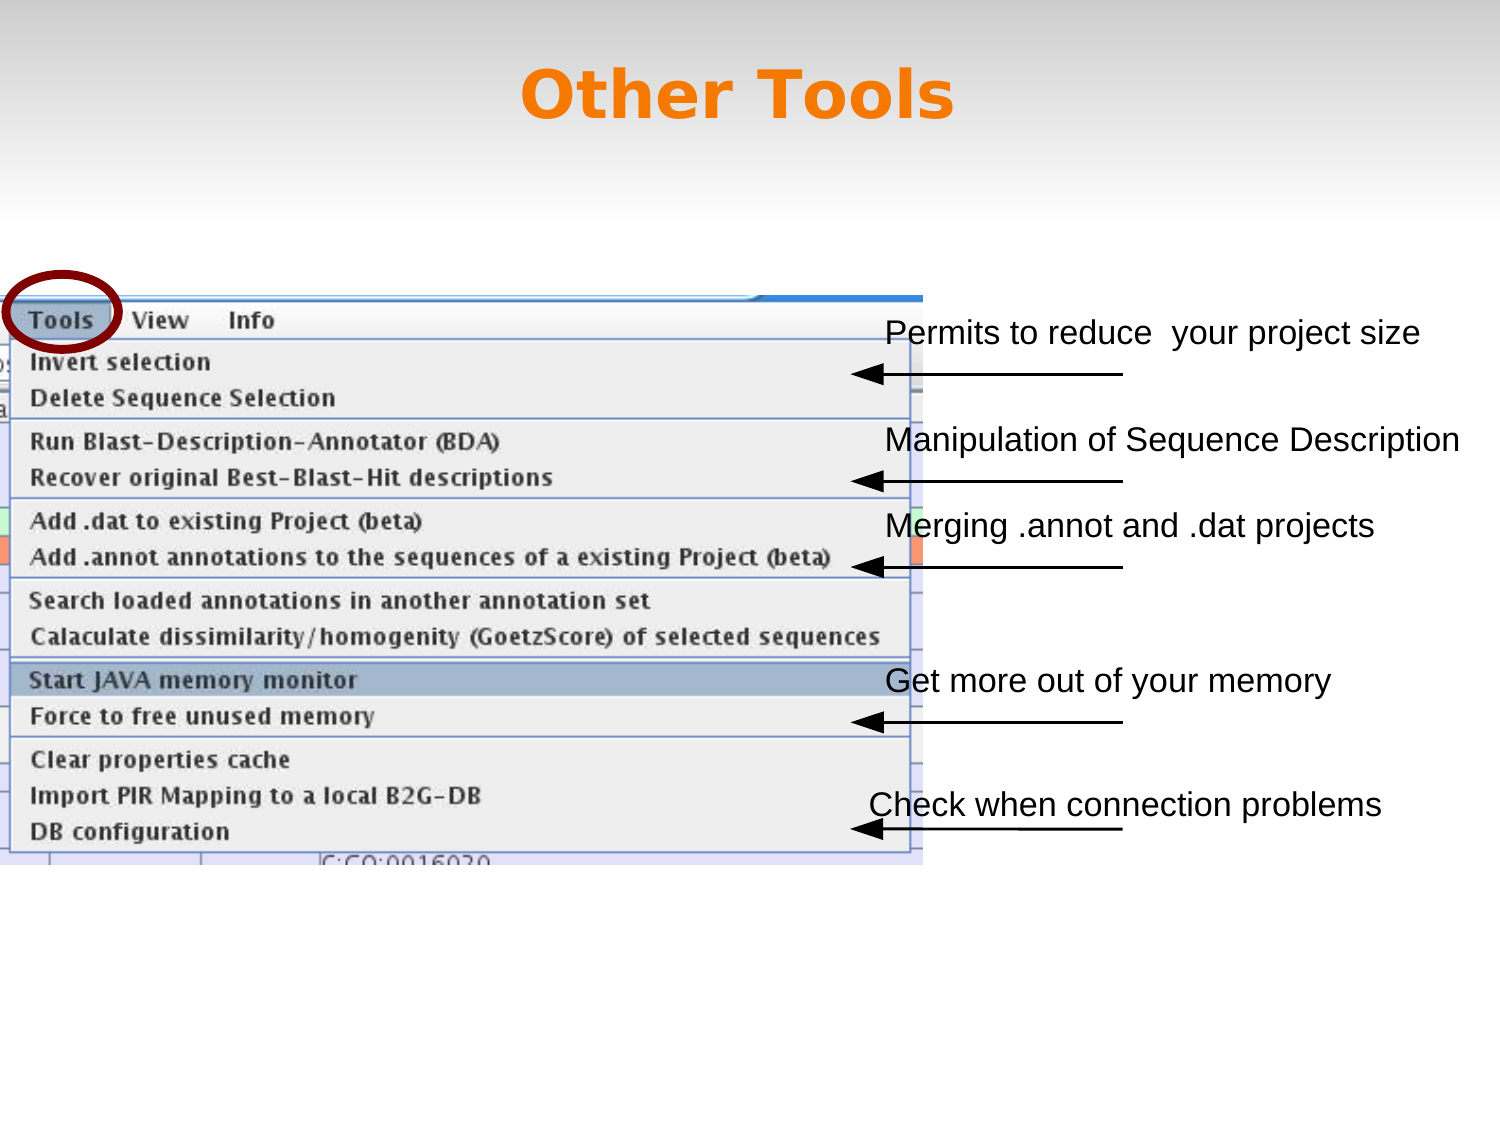

# Other Tools
Permits to reduce your project size
Manipulation of Sequence Description
Merging .annot and .dat projects
Get more out of your memory
Check when connection problems